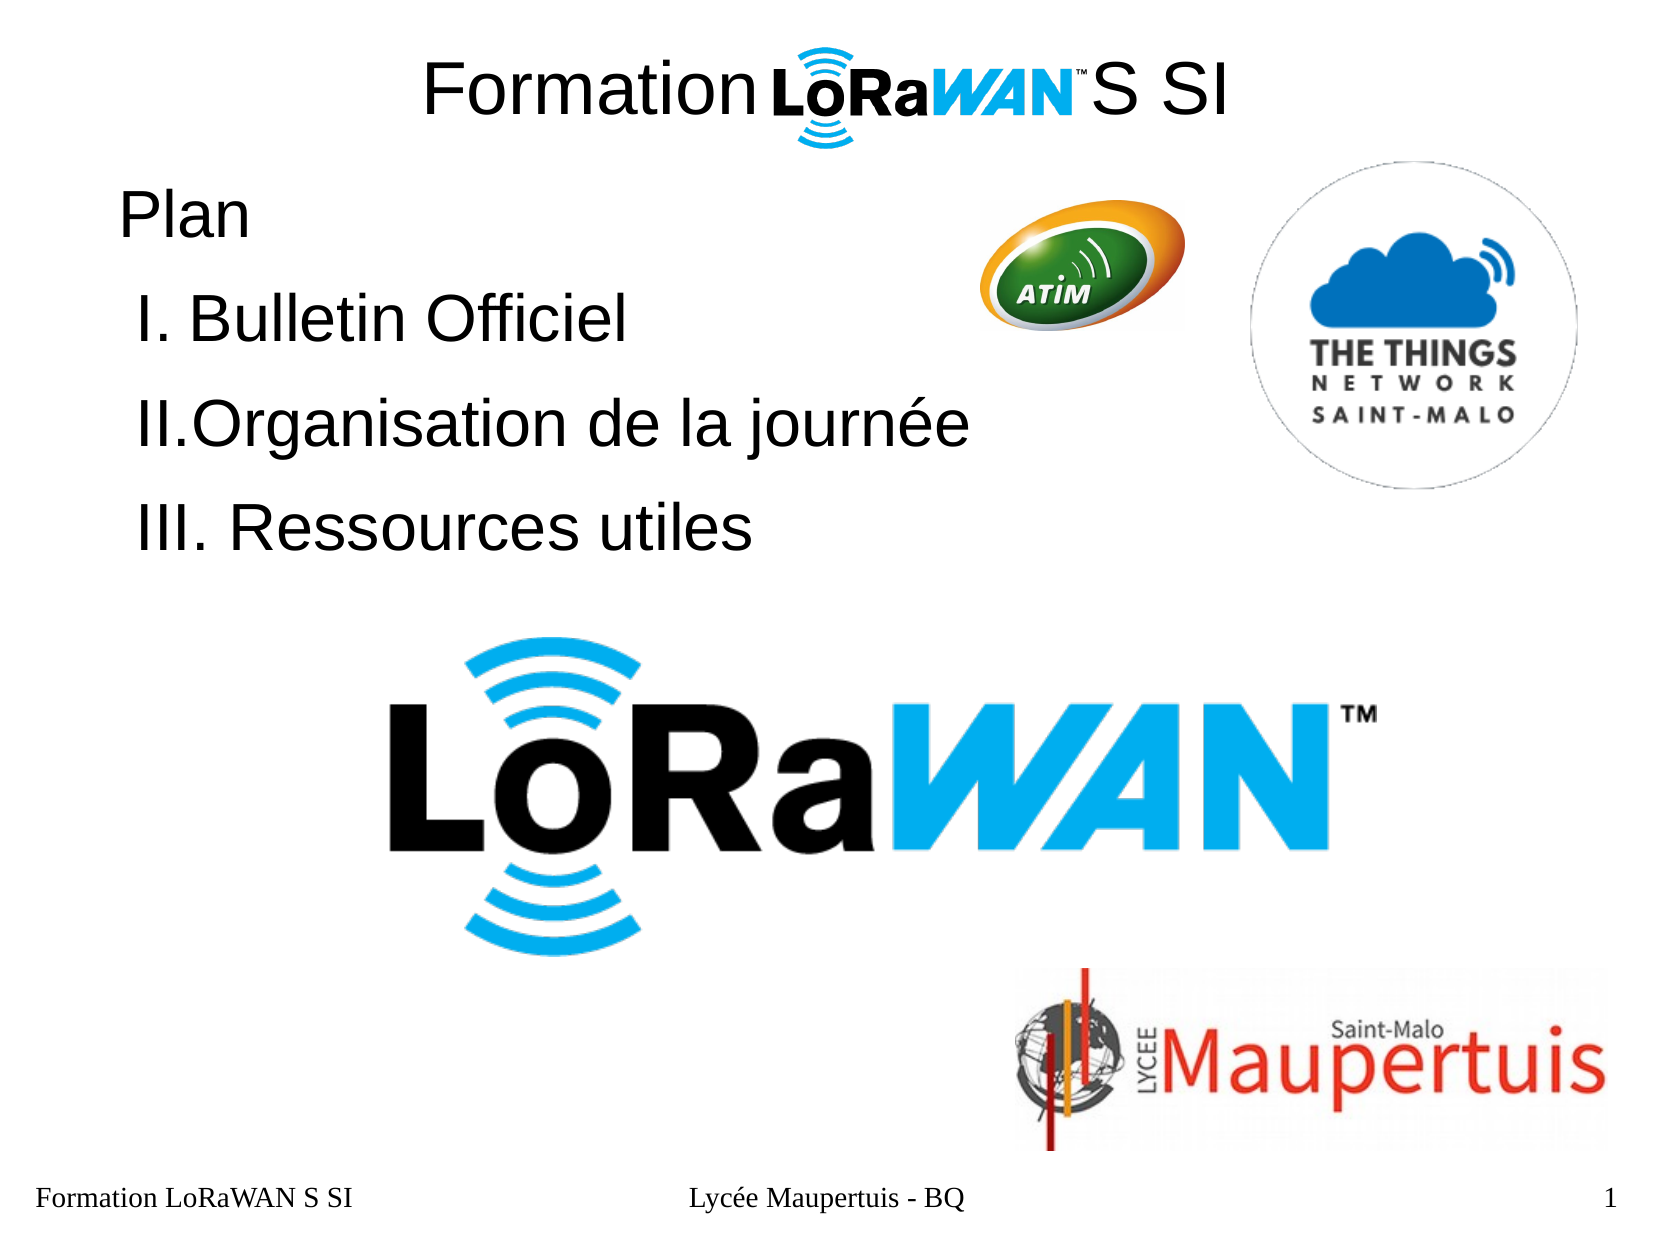

# Formation S SI
Plan
Bulletin Officiel
Organisation de la journée
 Ressources utiles
Formation LoRaWAN S SI
Lycée Maupertuis - BQ
1